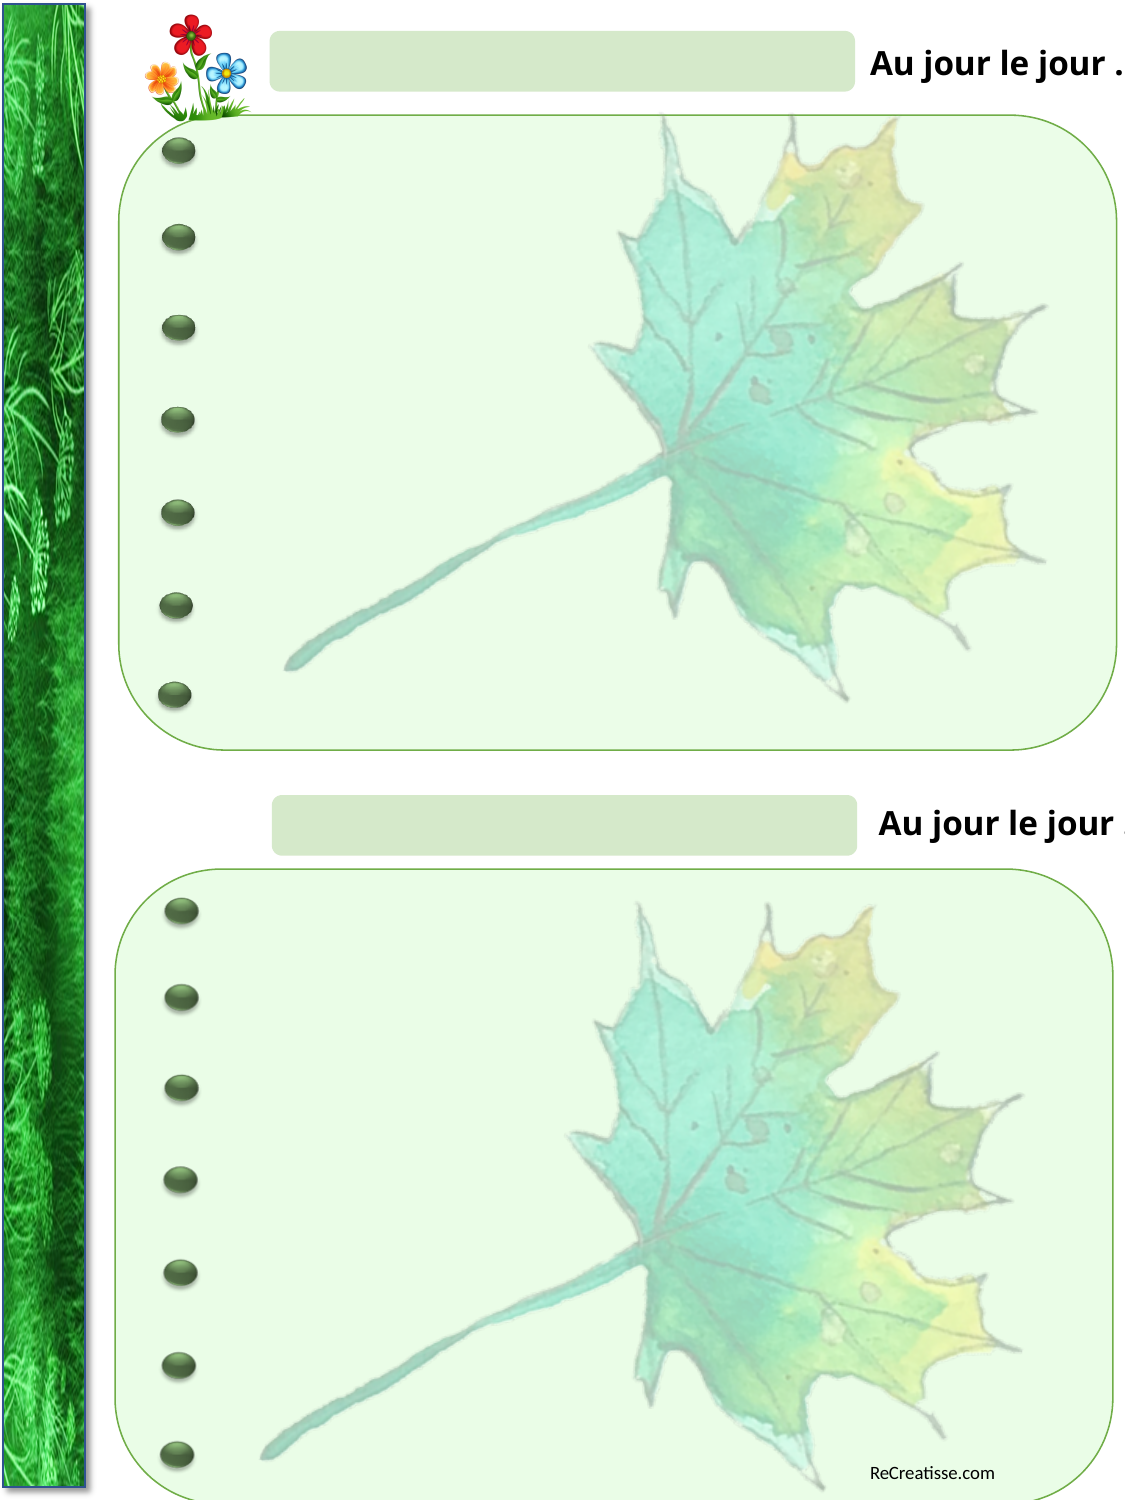

Au jour le jour …
Au jour le jour …
ReCreatisse.com